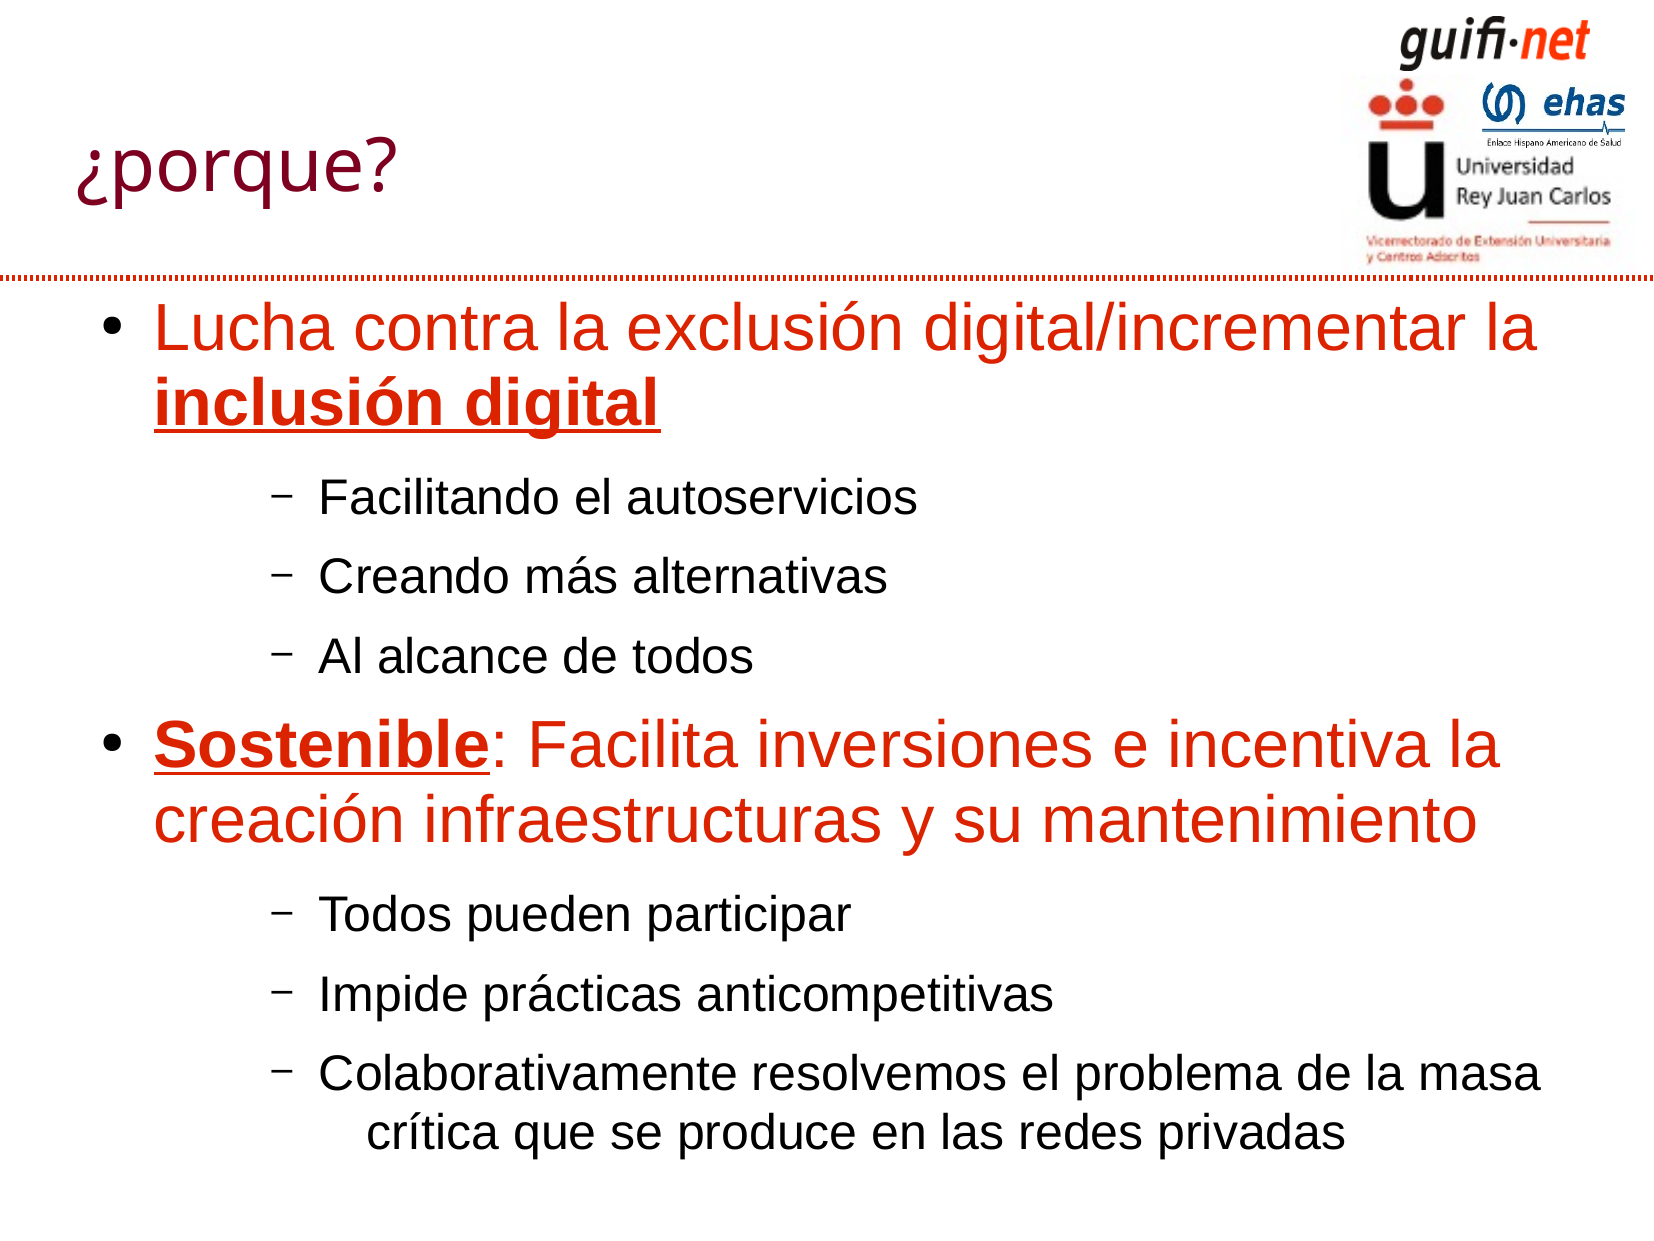

# ¿porque?
Lucha contra la exclusión digital/incrementar la inclusión digital
Facilitando el autoservicios
Creando más alternativas
Al alcance de todos
Sostenible: Facilita inversiones e incentiva la creación infraestructuras y su mantenimiento
Todos pueden participar
Impide prácticas anticompetitivas
Colaborativamente resolvemos el problema de la masa crítica que se produce en las redes privadas